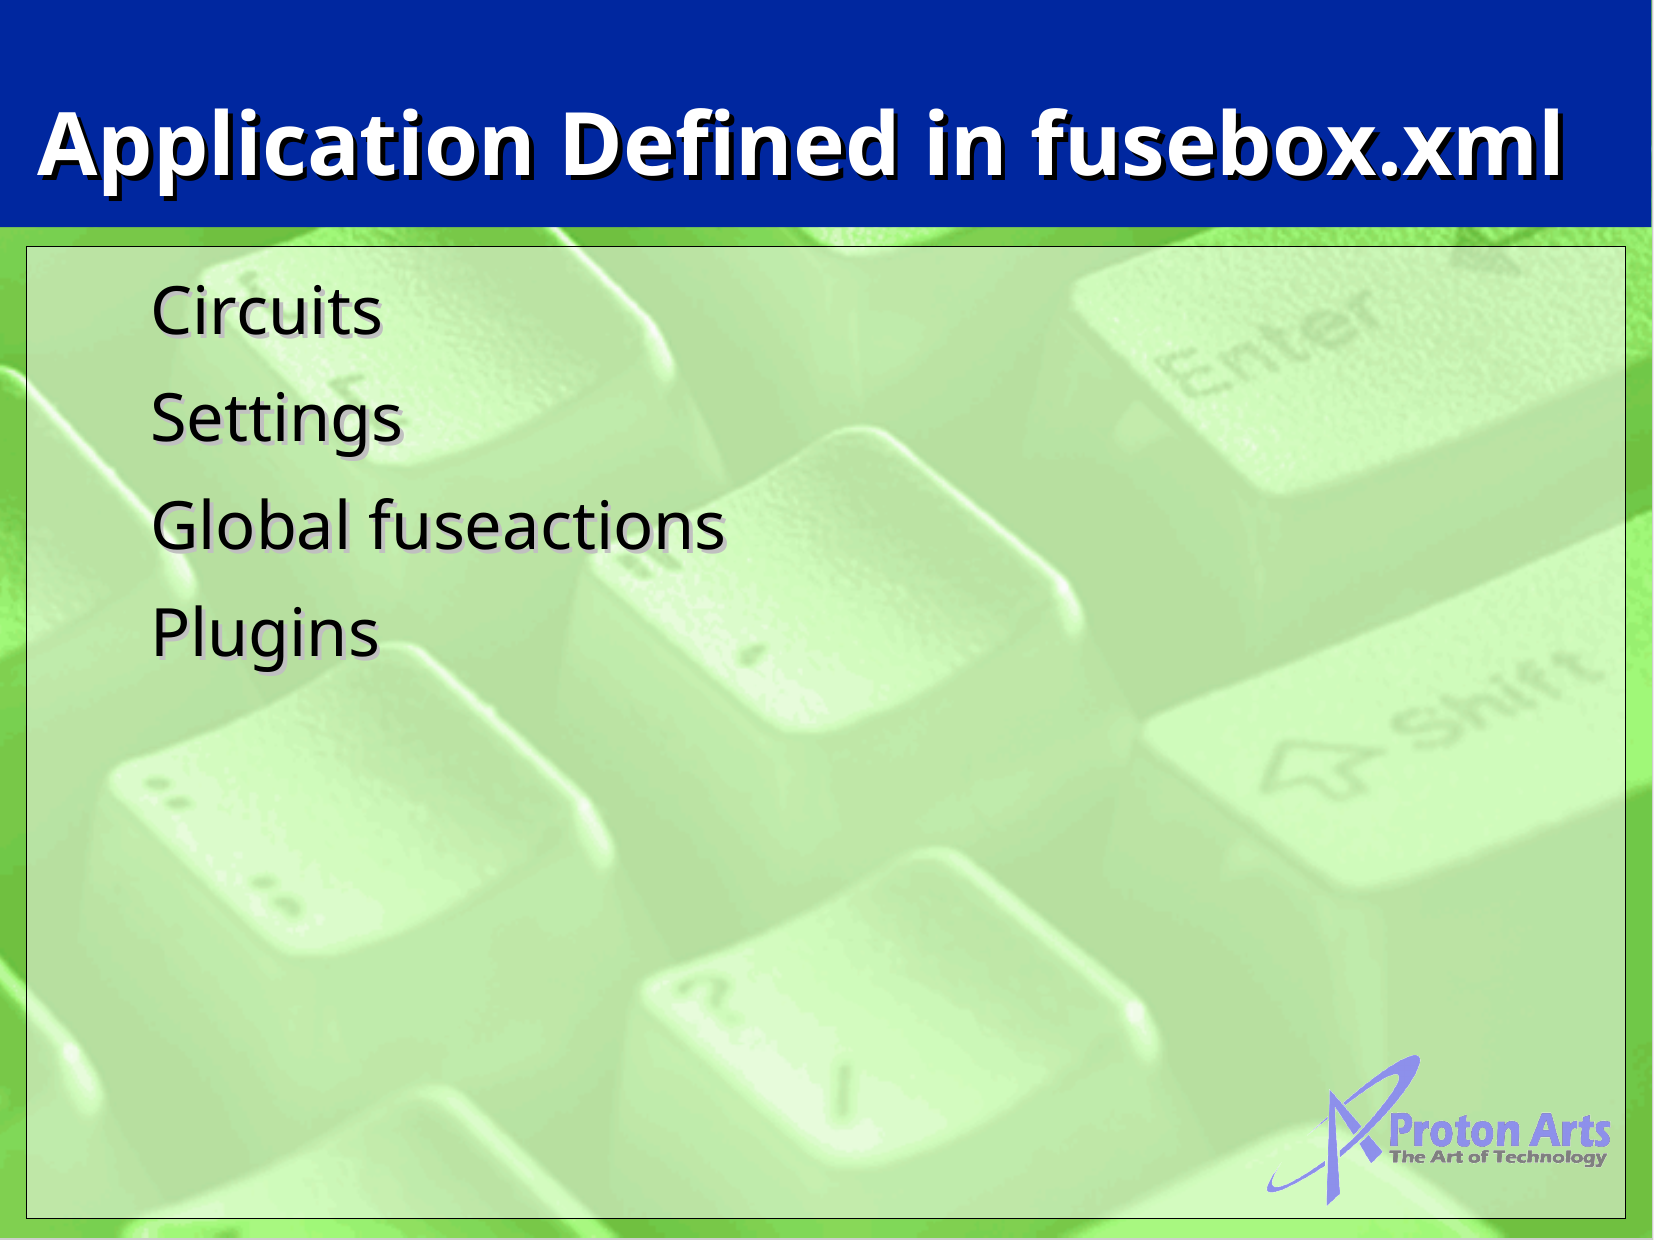

# Application Defined in fusebox.xml
Circuits
Settings
Global fuseactions
Plugins